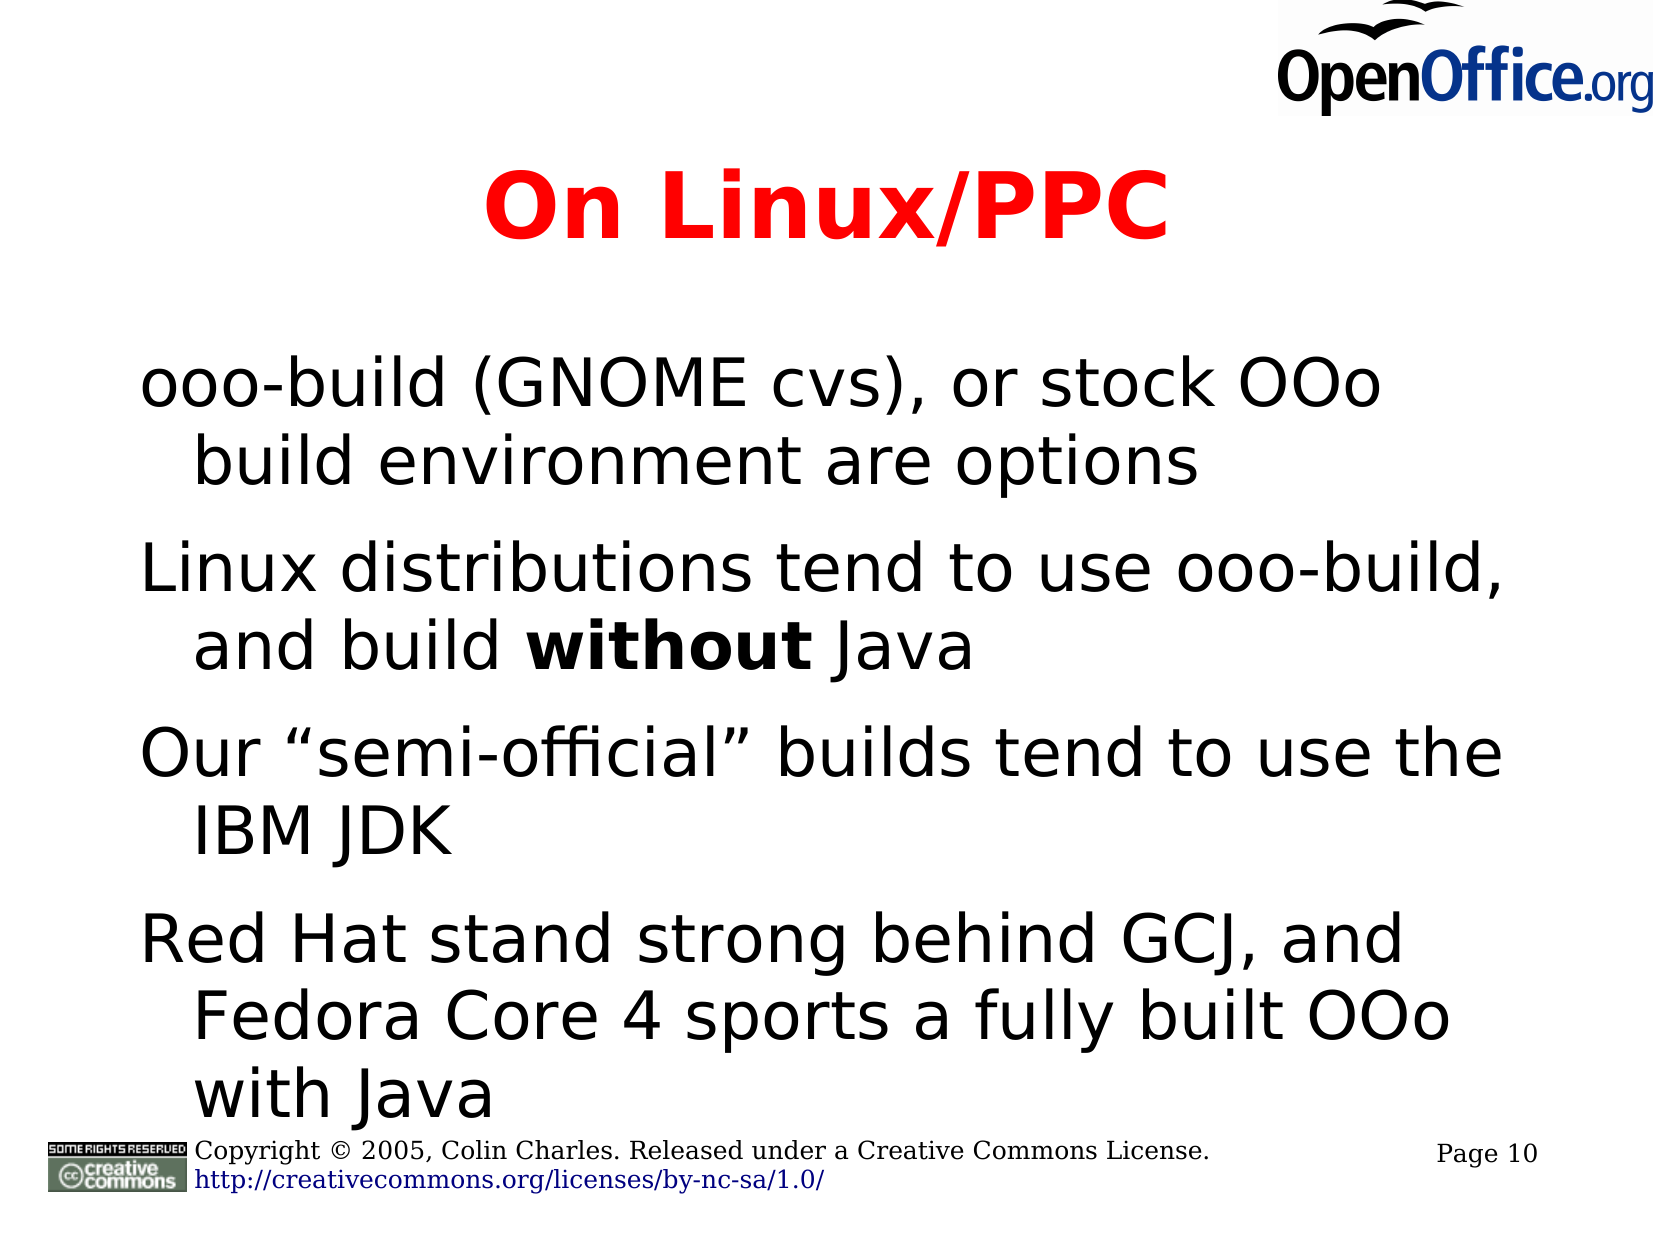

# On Linux/PPC
ooo-build (GNOME cvs), or stock OOo build environment are options
Linux distributions tend to use ooo-build, and build without Java
Our “semi-official” builds tend to use the IBM JDK
Red Hat stand strong behind GCJ, and Fedora Core 4 sports a fully built OOo with Java